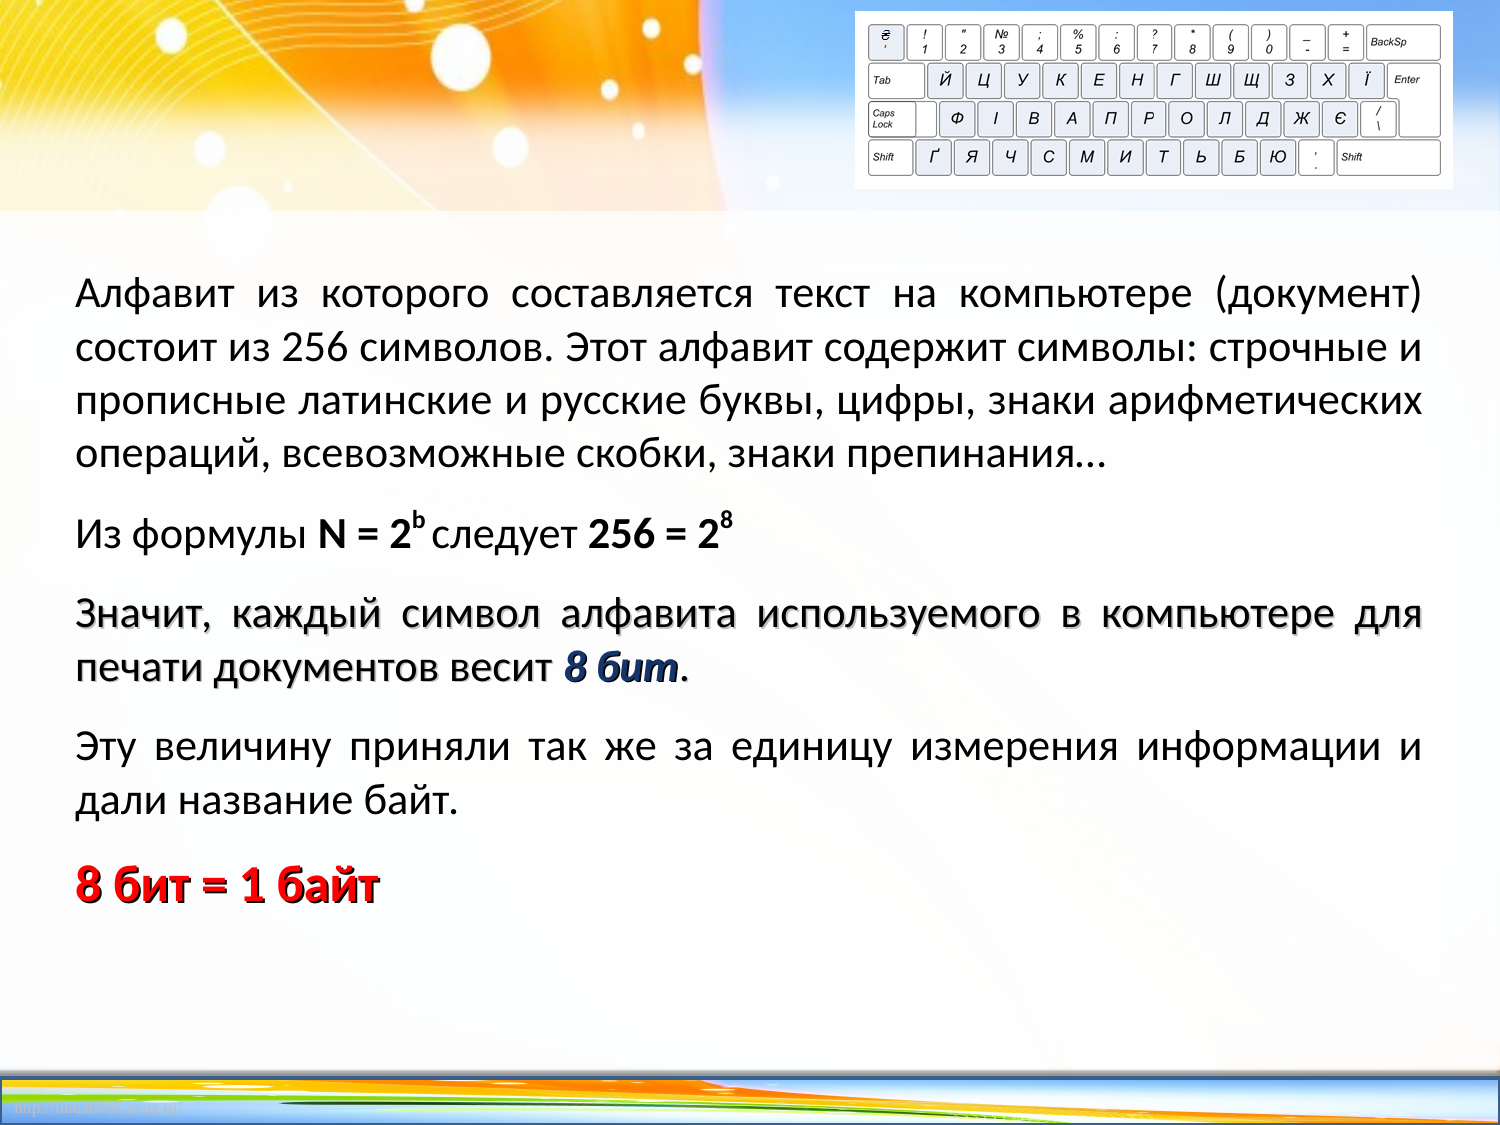

# Алфавит из которого составляется текст на компьютере (документ) состоит из 256 символов. Этот алфавит содержит символы: строчные и прописные латинские и русские буквы, цифры, знаки арифметических операций, всевозможные скобки, знаки препинания…
Из формулы N = 2b следует 256 = 28
Значит, каждый символ алфавита используемого в компьютере для печати документов весит 8 бит.
Эту величину приняли так же за единицу измерения информации и дали название байт.
8 бит = 1 байт